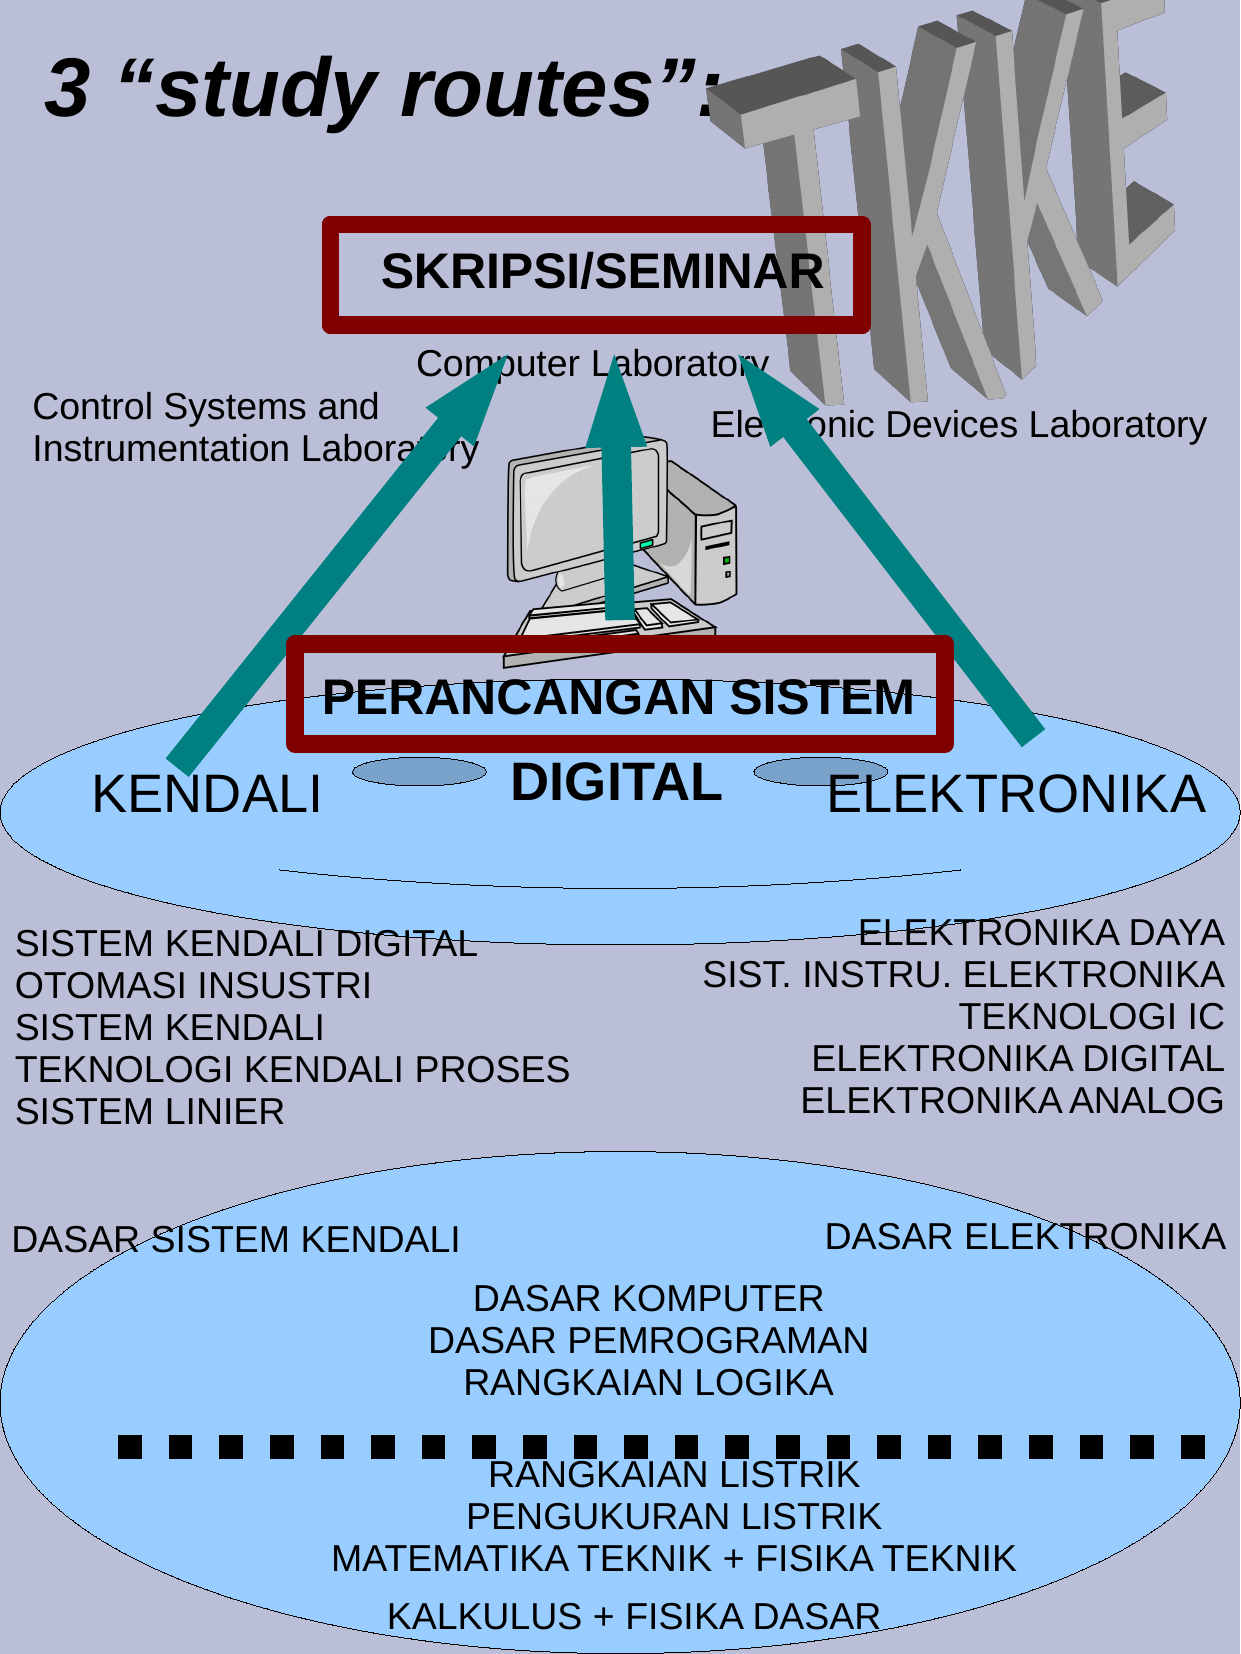

TKKE
3 “study routes”:
SKRIPSI/SEMINAR
Computer Laboratory
Control Systems and Instrumentation Laboratory
Electronic Devices Laboratory
PERANCANGAN SISTEM
DIGITAL
KENDALI
ELEKTRONIKA
ELEKTRONIKA DAYA
SIST. INSTRU. ELEKTRONIKA
TEKNOLOGI IC
ELEKTRONIKA DIGITAL
ELEKTRONIKA ANALOG
SISTEM KENDALI DIGITAL
OTOMASI INSUSTRI
SISTEM KENDALI
TEKNOLOGI KENDALI PROSES
SISTEM LINIER
DASAR ELEKTRONIKA
DASAR SISTEM KENDALI
DASAR KOMPUTER
DASAR PEMROGRAMAN
RANGKAIAN LOGIKA
RANGKAIAN LISTRIK
PENGUKURAN LISTRIK
MATEMATIKA TEKNIK + FISIKA TEKNIK
KALKULUS + FISIKA DASAR